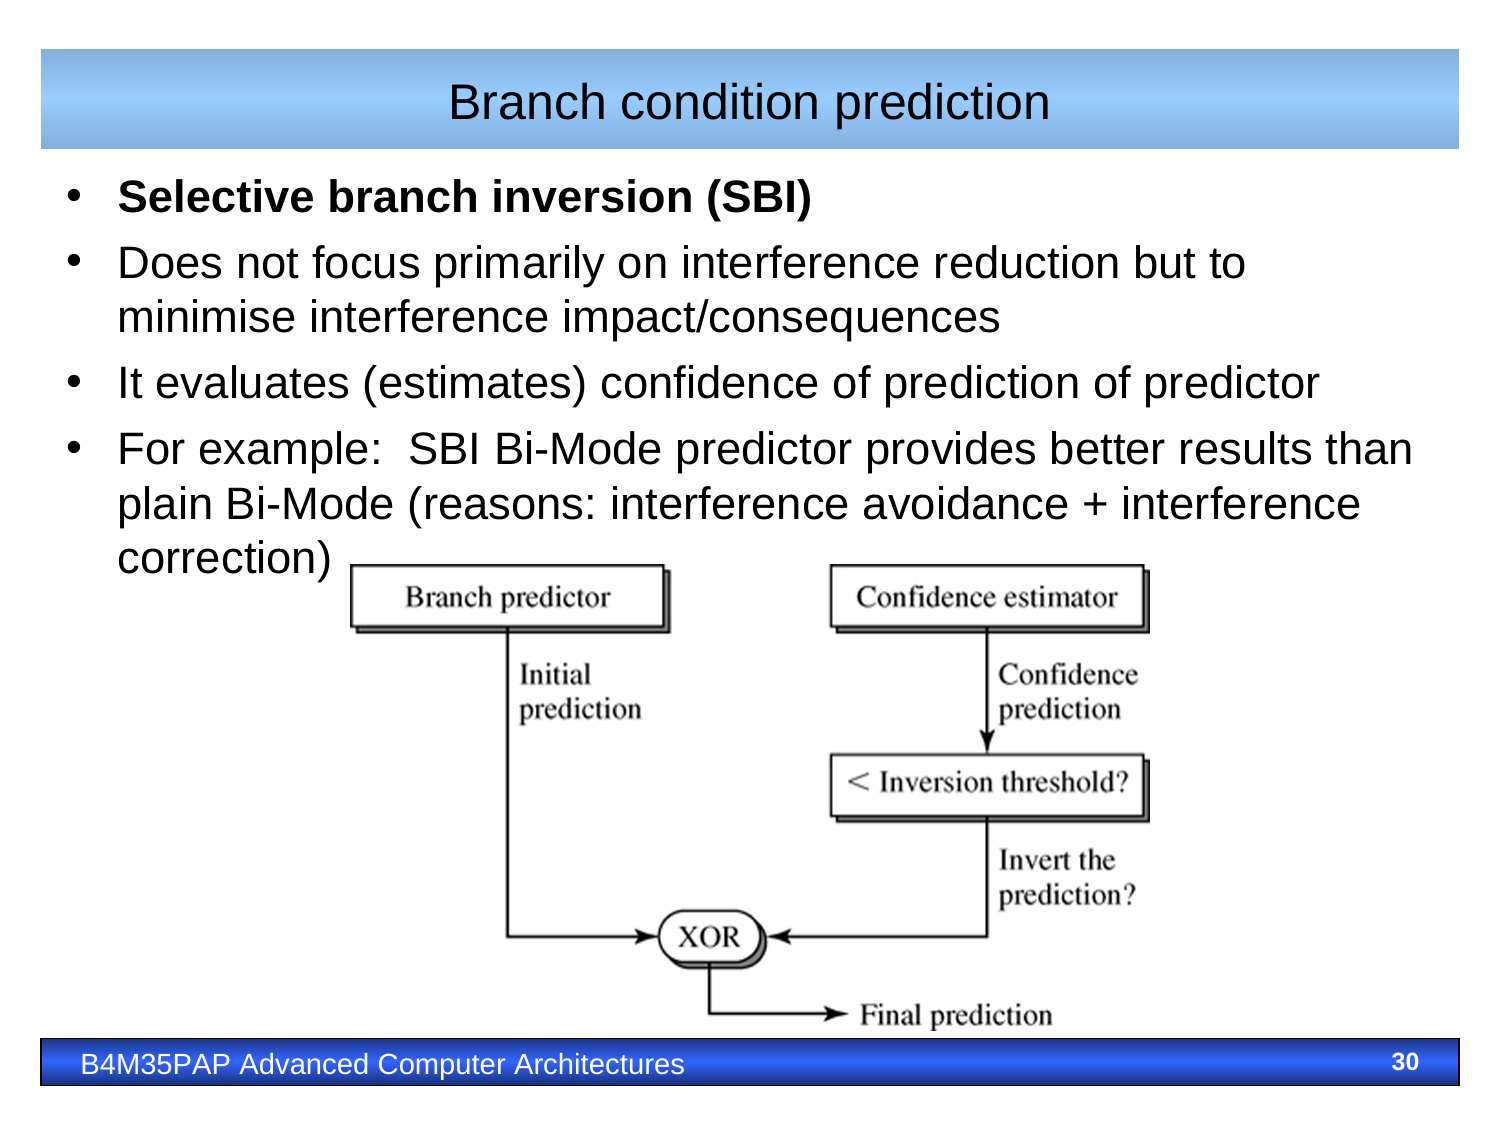

# Branch condition prediction
Selective branch inversion (SBI)
Does not focus primarily on interference reduction but to minimise interference impact/consequences
It evaluates (estimates) confidence of prediction of predictor
For example: SBI Bi-Mode predictor provides better results than plain Bi-Mode (reasons: interference avoidance + interference correction)